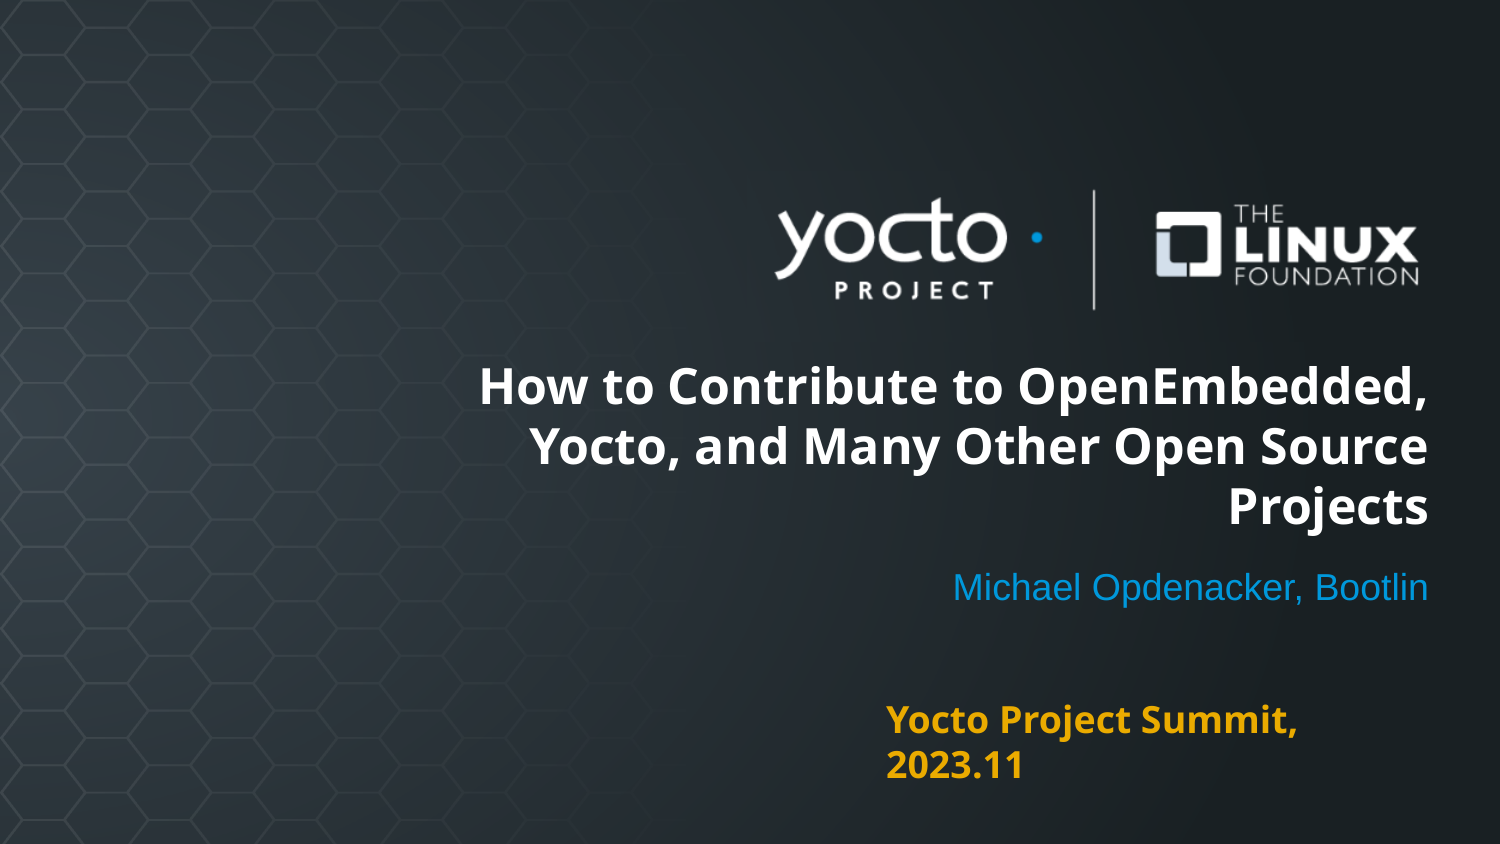

# How to Contribute to OpenEmbedded, Yocto, and Many Other Open Source Projects
Michael Opdenacker, Bootlin
Yocto Project Summit, 2023.11